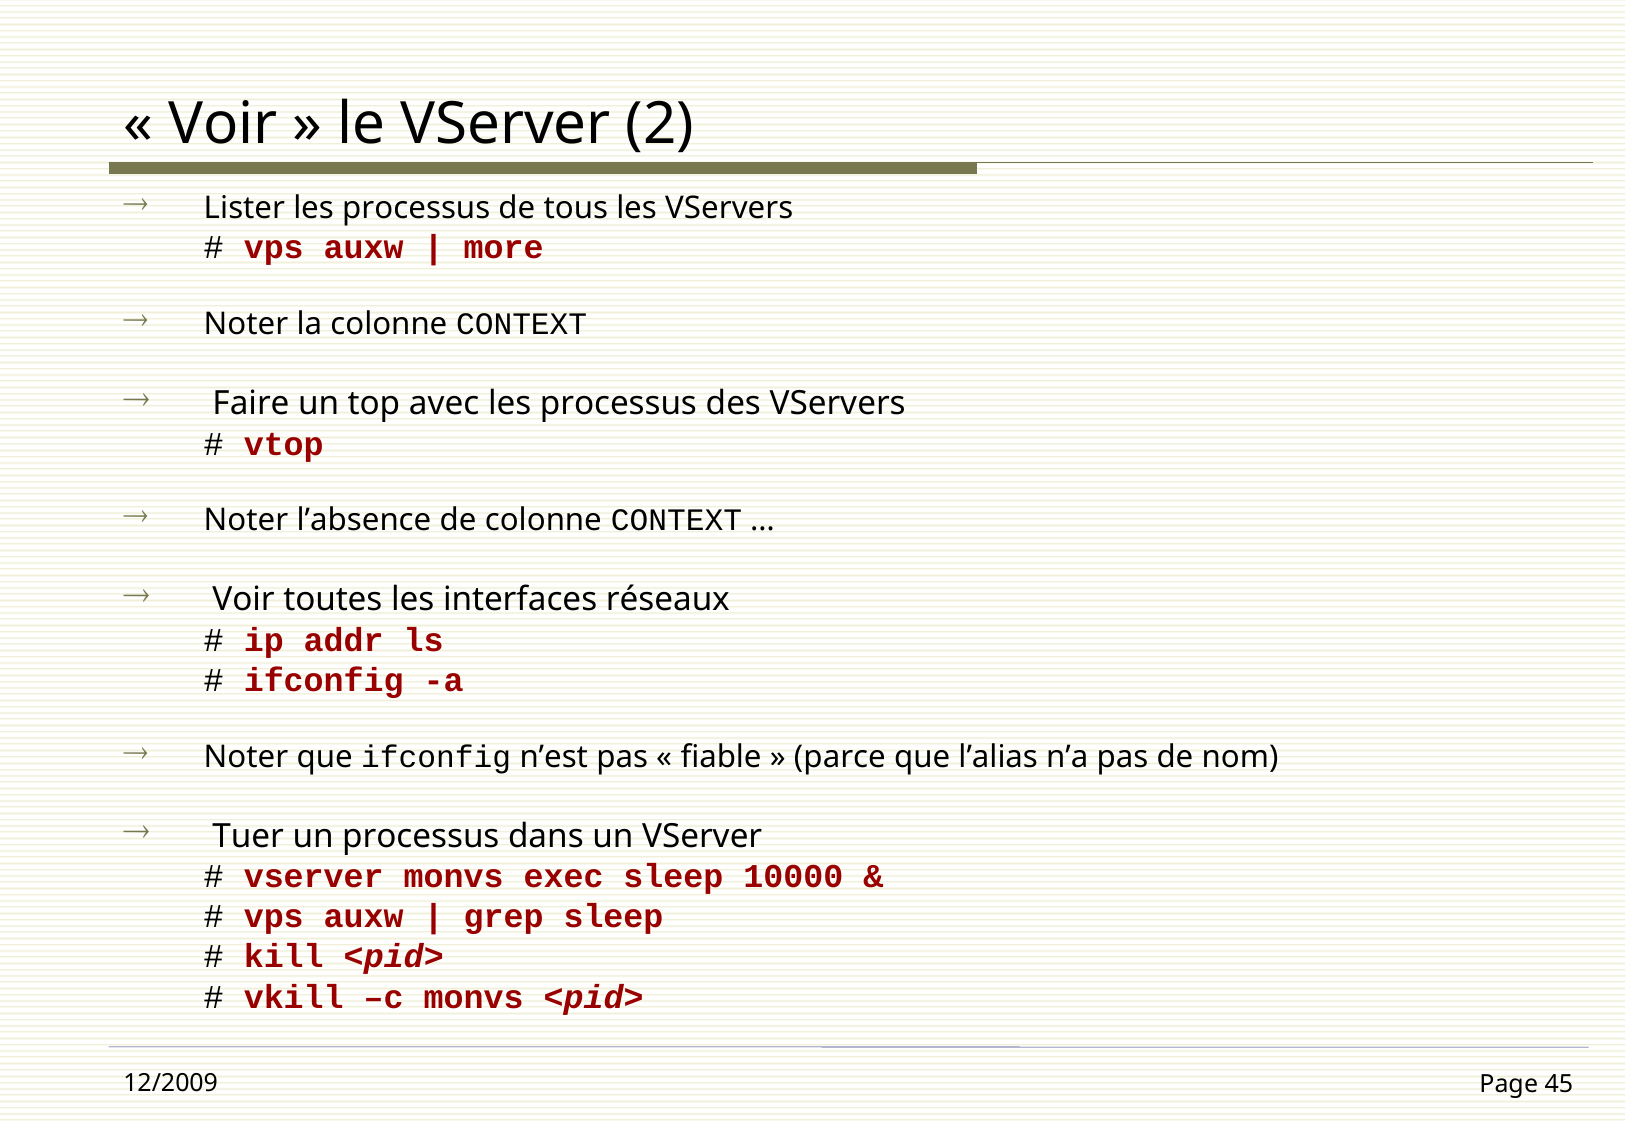

# « Voir » le VServer (2)‏
Lister les processus de tous les VServers
	# vps auxw | more
Noter la colonne CONTEXT
 Faire un top avec les processus des VServers
	# vtop
Noter l’absence de colonne CONTEXT …
 Voir toutes les interfaces réseaux
	# ip addr ls
	# ifconfig -a
Noter que ifconfig n’est pas « fiable » (parce que l’alias n’a pas de nom)‏
 Tuer un processus dans un VServer
	# vserver monvs exec sleep 10000 &
	# vps auxw | grep sleep
	# kill <pid>
	# vkill –c monvs <pid>
45